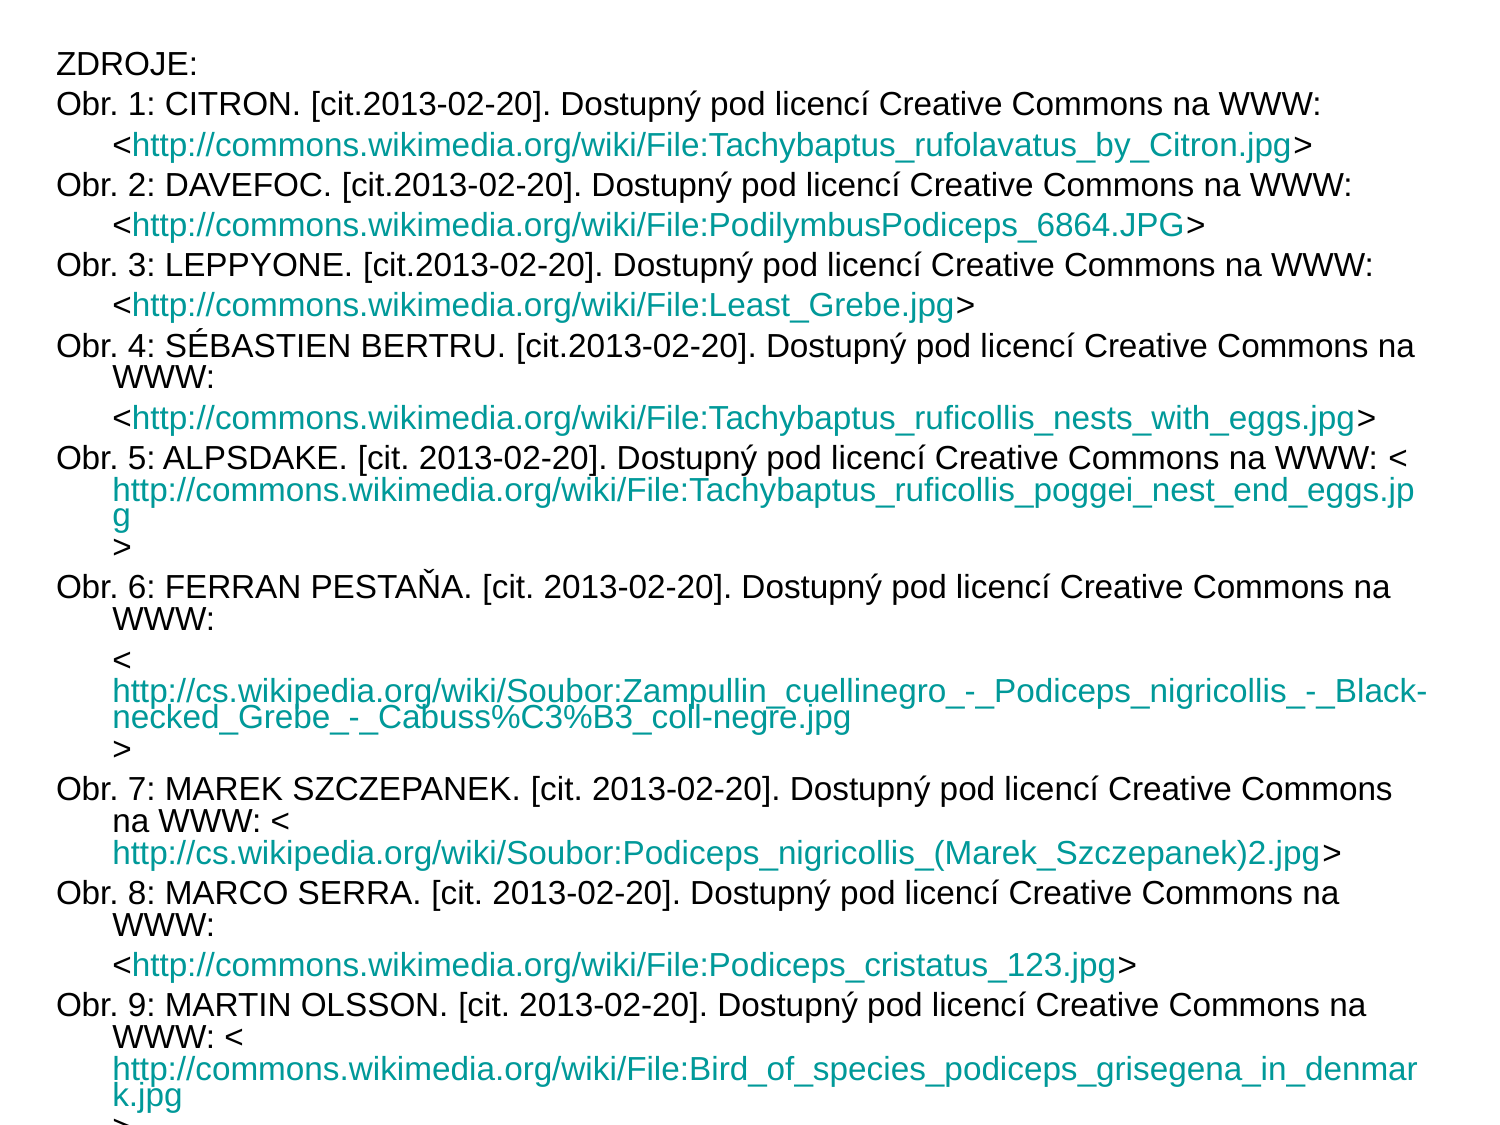

# ZDROJE:
Obr. 1: CITRON. [cit.2013-02-20]. Dostupný pod licencí Creative Commons na WWW:
	<http://commons.wikimedia.org/wiki/File:Tachybaptus_rufolavatus_by_Citron.jpg>
Obr. 2: DAVEFOC. [cit.2013-02-20]. Dostupný pod licencí Creative Commons na WWW:
	<http://commons.wikimedia.org/wiki/File:PodilymbusPodiceps_6864.JPG>
Obr. 3: LEPPYONE. [cit.2013-02-20]. Dostupný pod licencí Creative Commons na WWW:
	<http://commons.wikimedia.org/wiki/File:Least_Grebe.jpg>
Obr. 4: SÉBASTIEN BERTRU. [cit.2013-02-20]. Dostupný pod licencí Creative Commons na WWW:
	<http://commons.wikimedia.org/wiki/File:Tachybaptus_ruficollis_nests_with_eggs.jpg>
Obr. 5: ALPSDAKE. [cit. 2013-02-20]. Dostupný pod licencí Creative Commons na WWW: <http://commons.wikimedia.org/wiki/File:Tachybaptus_ruficollis_poggei_nest_end_eggs.jpg>
Obr. 6: FERRAN PESTAŇA. [cit. 2013-02-20]. Dostupný pod licencí Creative Commons na WWW:
	<http://cs.wikipedia.org/wiki/Soubor:Zampullin_cuellinegro_-_Podiceps_nigricollis_-_Black-necked_Grebe_-_Cabuss%C3%B3_coll-negre.jpg>
Obr. 7: MAREK SZCZEPANEK. [cit. 2013-02-20]. Dostupný pod licencí Creative Commons na WWW: <http://cs.wikipedia.org/wiki/Soubor:Podiceps_nigricollis_(Marek_Szczepanek)2.jpg>
Obr. 8: MARCO SERRA. [cit. 2013-02-20]. Dostupný pod licencí Creative Commons na WWW:
	<http://commons.wikimedia.org/wiki/File:Podiceps_cristatus_123.jpg>
Obr. 9: MARTIN OLSSON. [cit. 2013-02-20]. Dostupný pod licencí Creative Commons na WWW: <http://commons.wikimedia.org/wiki/File:Bird_of_species_podiceps_grisegena_in_denmark.jpg>